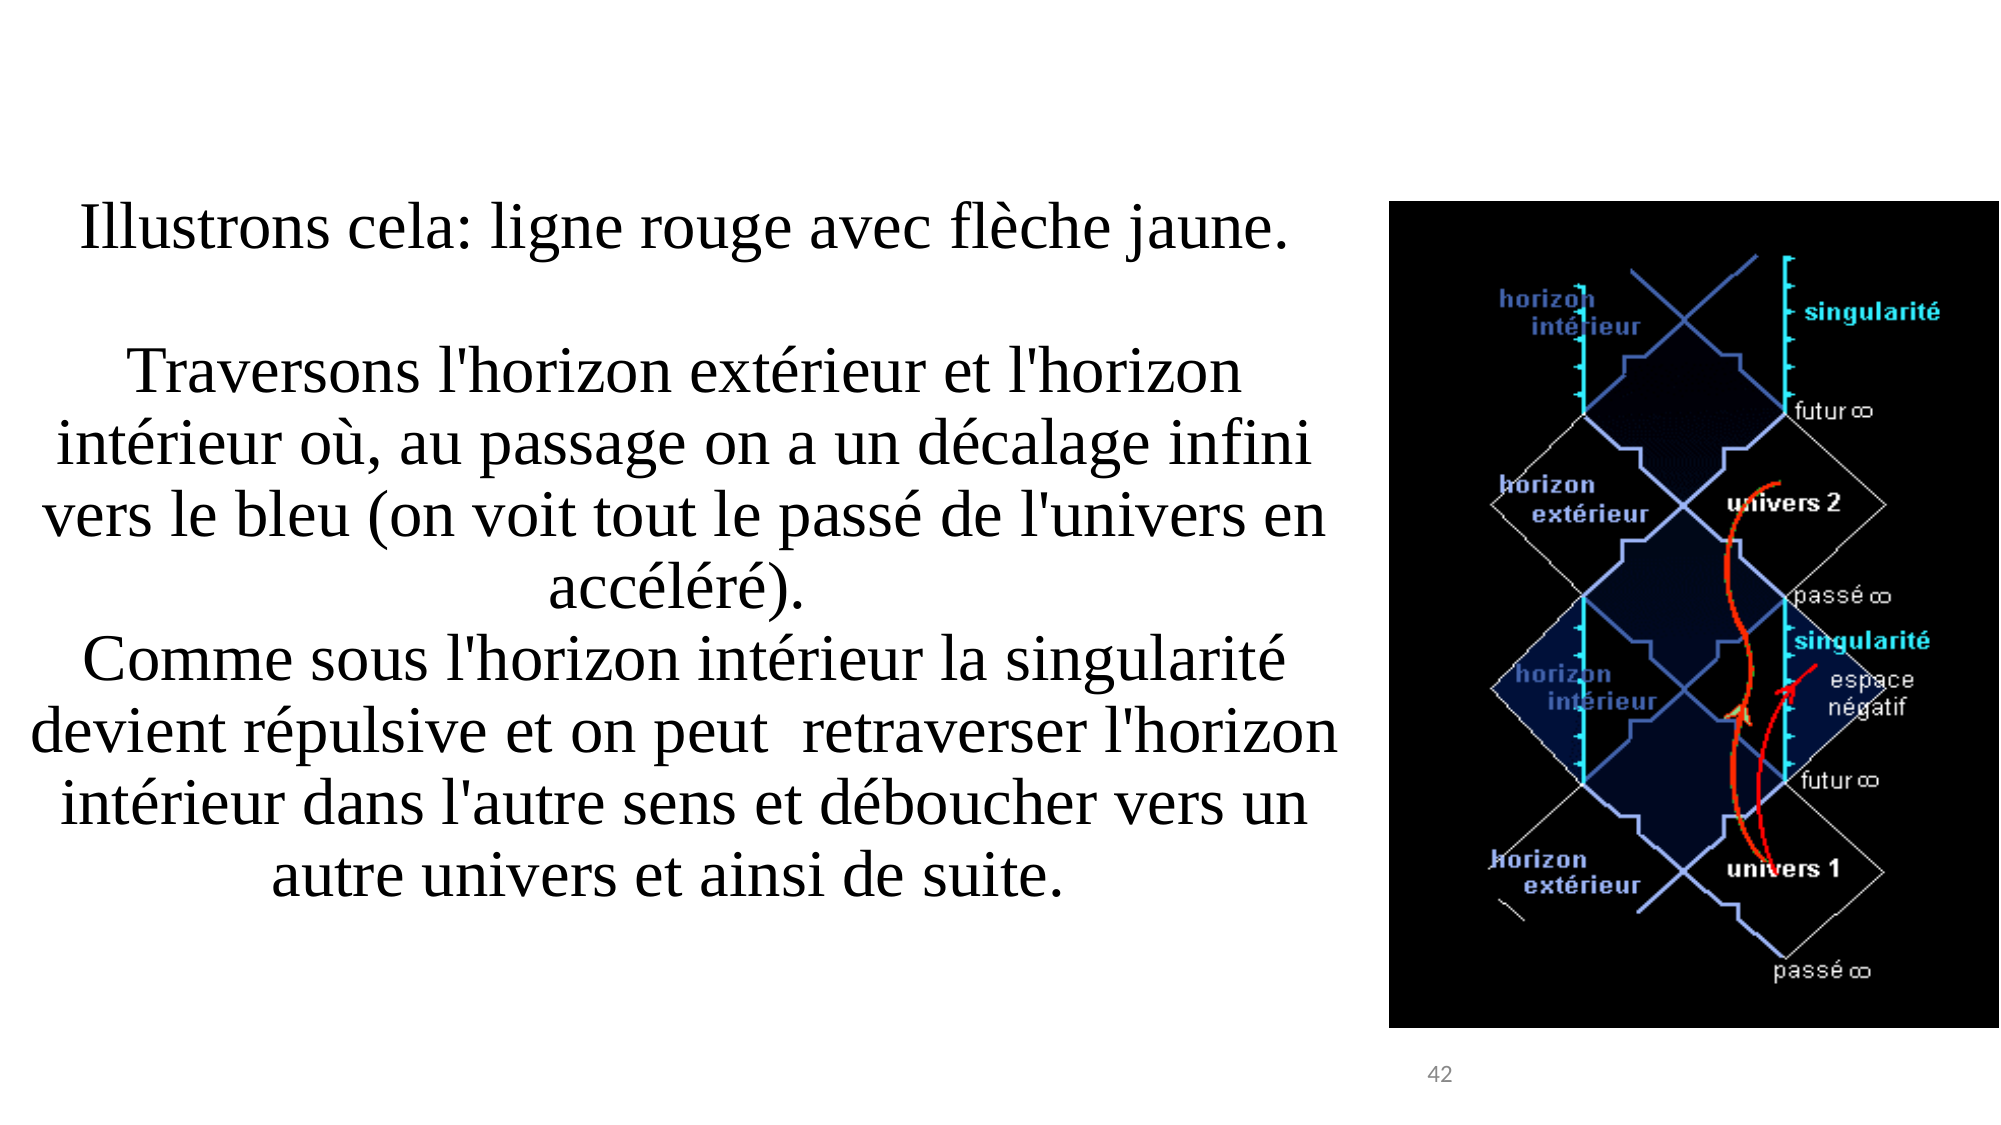

Les trous noirs de Kerr : un sas vers d’autres univers?
# Illustrons cela: ligne rouge avec flèche jaune. Traversons l'horizon extérieur et l'horizon intérieur où, au passage on a un décalage infini vers le bleu (on voit tout le passé de l'univers en accéléré). Comme sous l'horizon intérieur la singularité devient répulsive et on peut retraverser l'horizon intérieur dans l'autre sens et déboucher vers un autre univers et ainsi de suite.
Société Astronomique de Montgeron 4/12/2021 par Jacques Fric